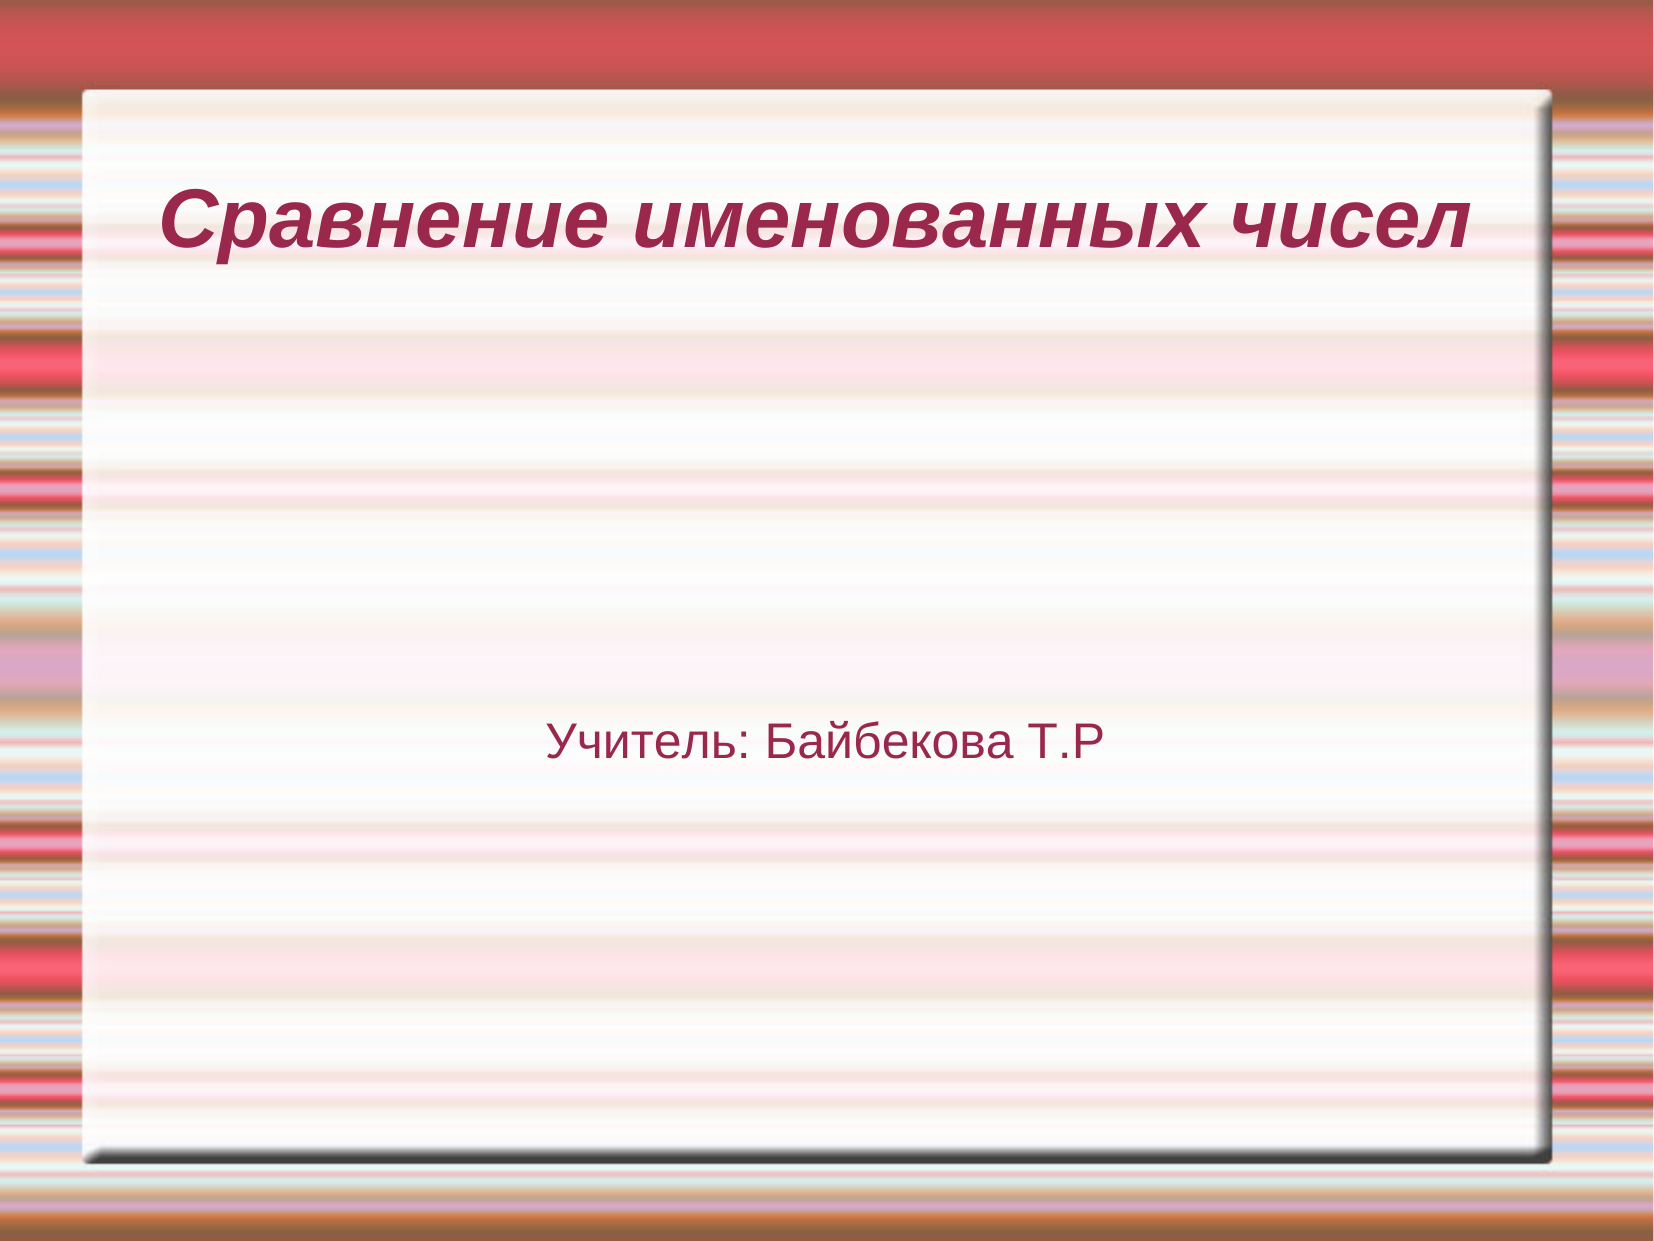

# Сравнение именованных чисел
Учитель: Байбекова Т.Р